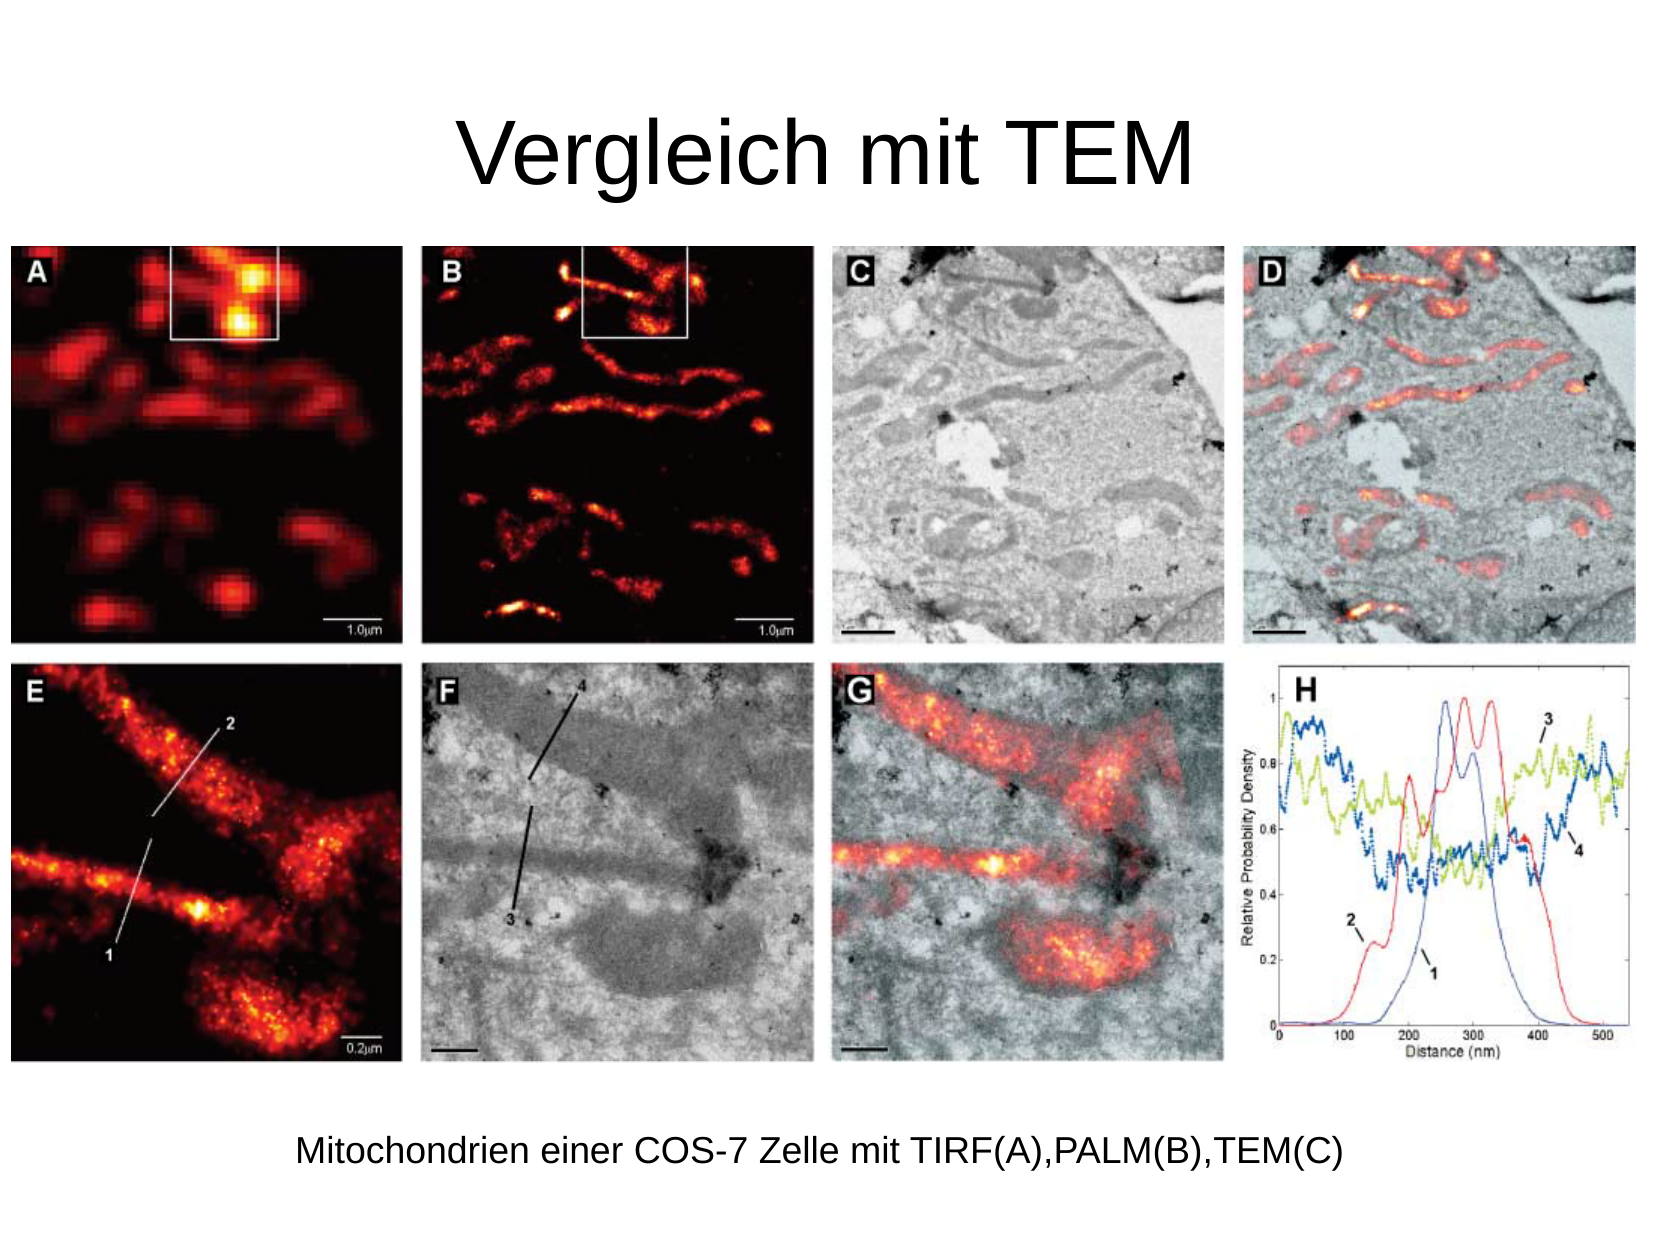

# Vergleich mit TEM
Mitochondrien einer COS-7 Zelle mit TIRF(A),PALM(B),TEM(C)